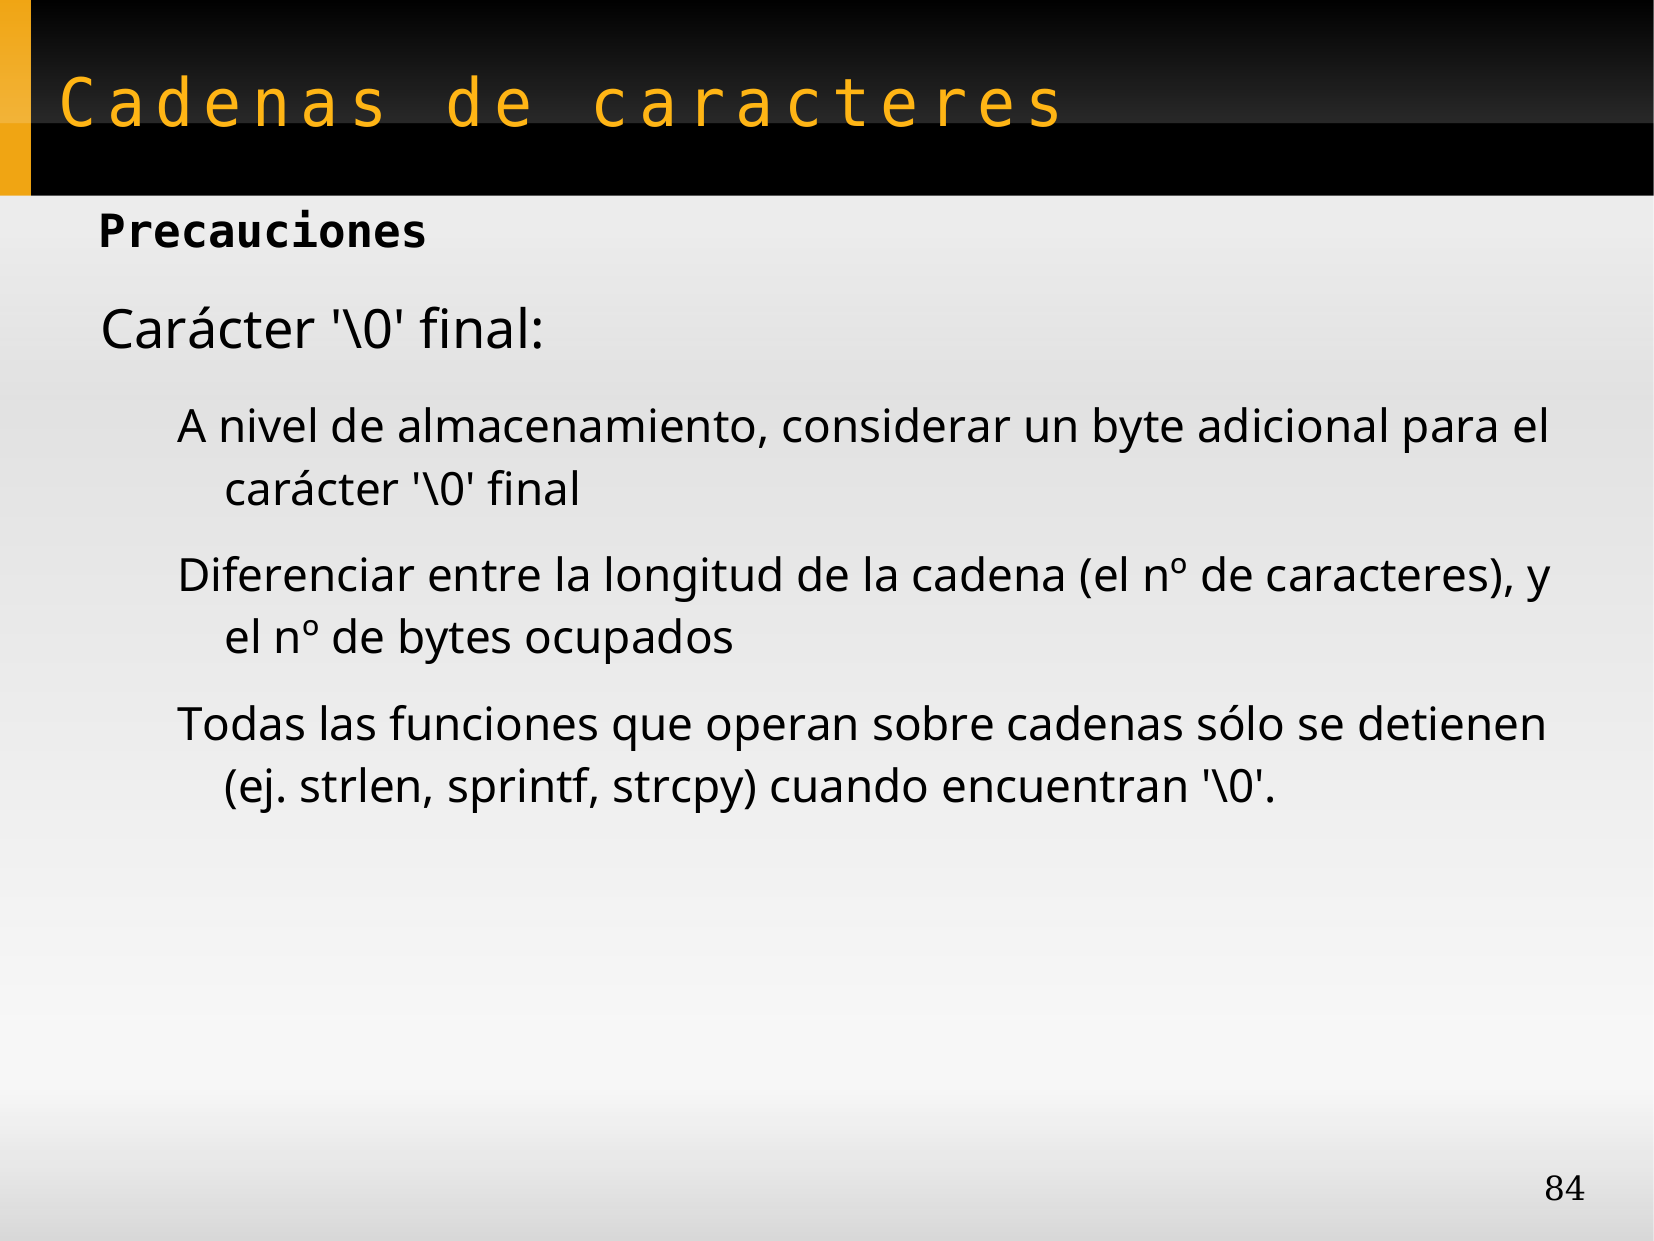

# Cadenas de caracteres
Precauciones
Carácter '\0' final:
A nivel de almacenamiento, considerar un byte adicional para el carácter '\0' final
Diferenciar entre la longitud de la cadena (el nº de caracteres), y el nº de bytes ocupados
Todas las funciones que operan sobre cadenas sólo se detienen (ej. strlen, sprintf, strcpy) cuando encuentran '\0'.
84